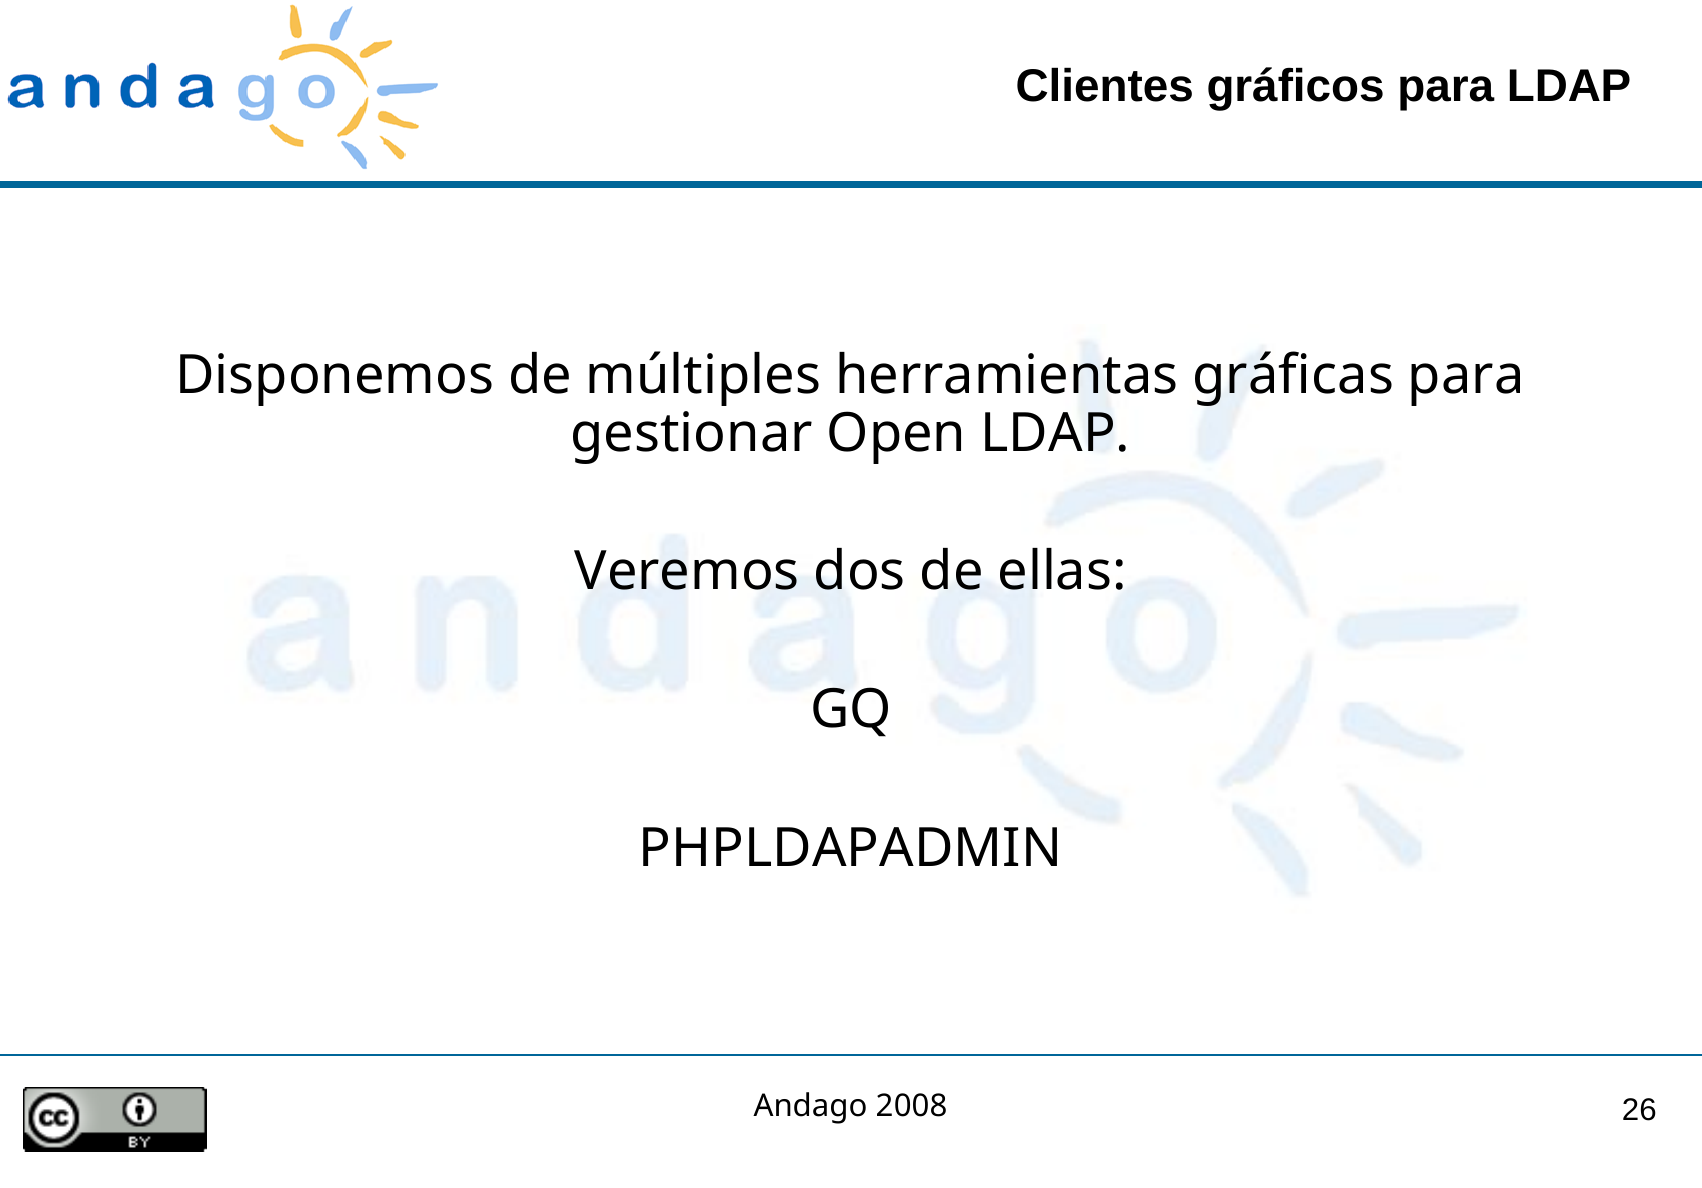

# Clientes gráficos para LDAP
Disponemos de múltiples herramientas gráficas para gestionar Open LDAP.
Veremos dos de ellas:
GQ
PHPLDAPADMIN